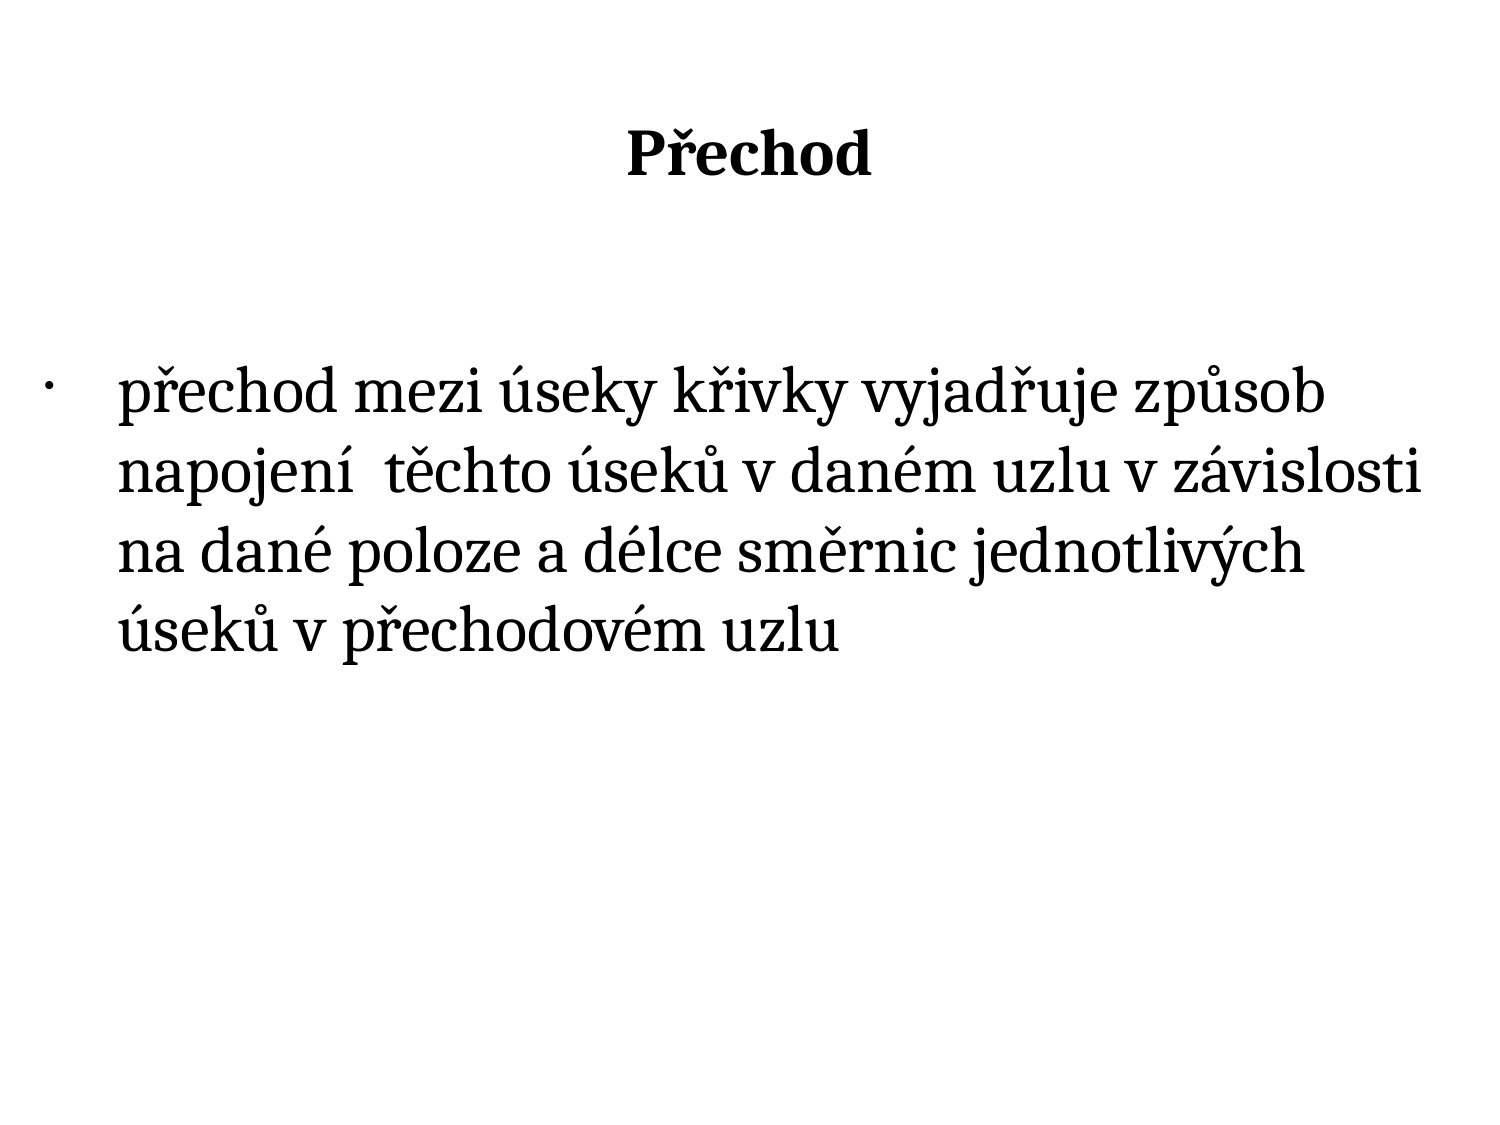

# Přechod
přechod mezi úseky křivky vyjadřuje způsob napojení těchto úseků v daném uzlu v závislosti na dané poloze a délce směrnic jednotlivých úseků v přechodovém uzlu